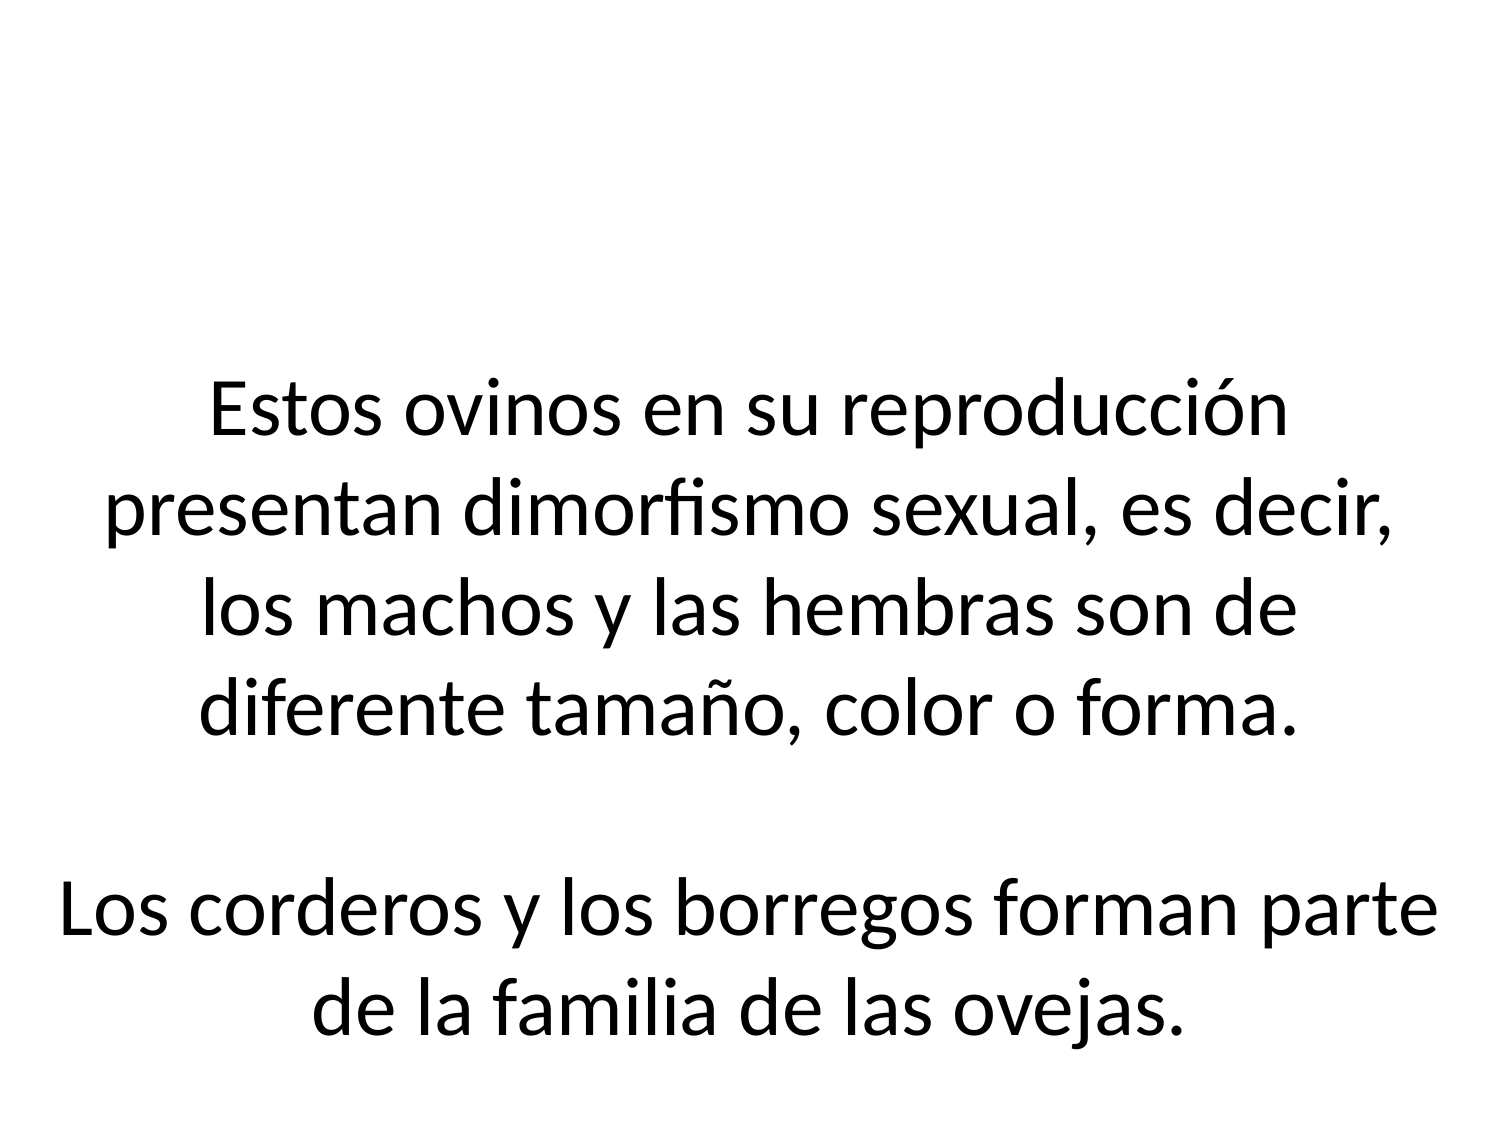

# Estos ovinos en su reproducción presentan dimorfismo sexual, es decir, los machos y las hembras son de diferente tamaño, color o forma. Los corderos y los borregos forman parte de la familia de las ovejas.